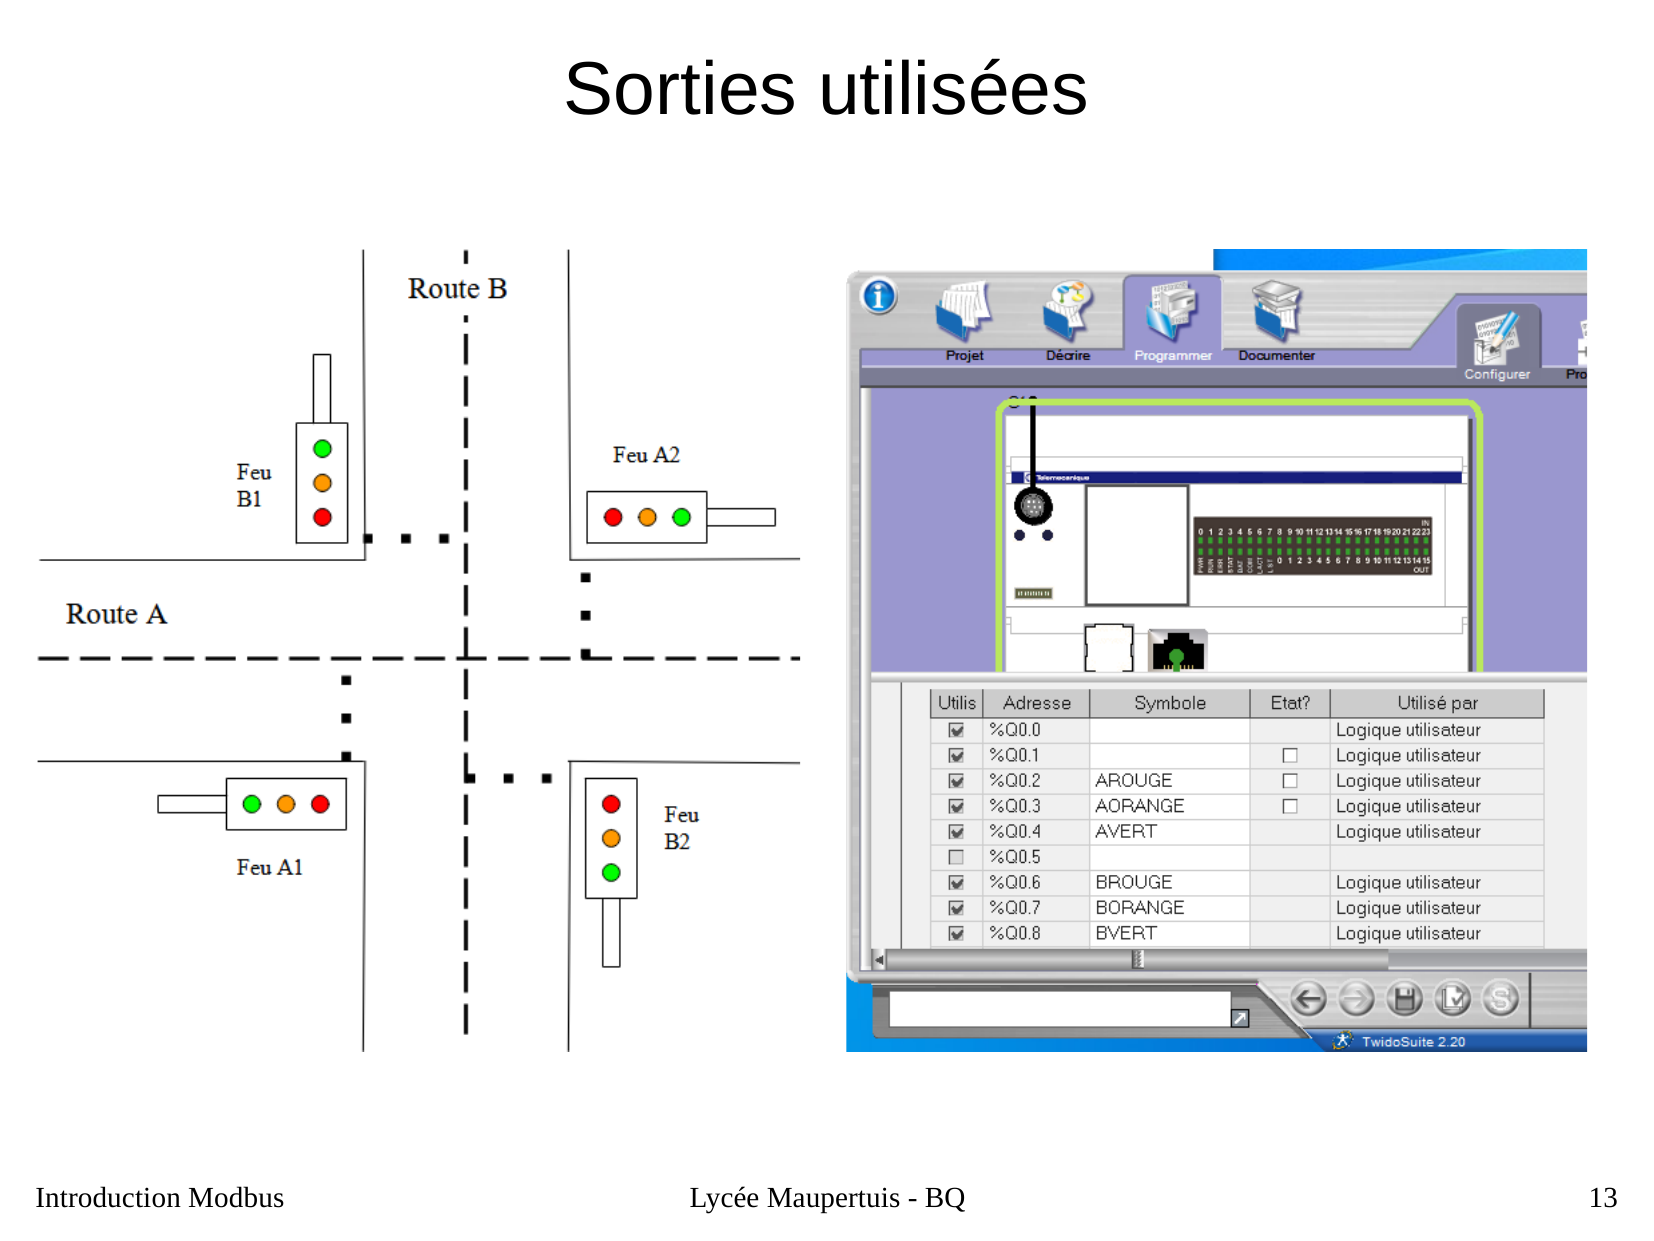

# Sorties utilisées
Introduction Modbus
Lycée Maupertuis - BQ
13